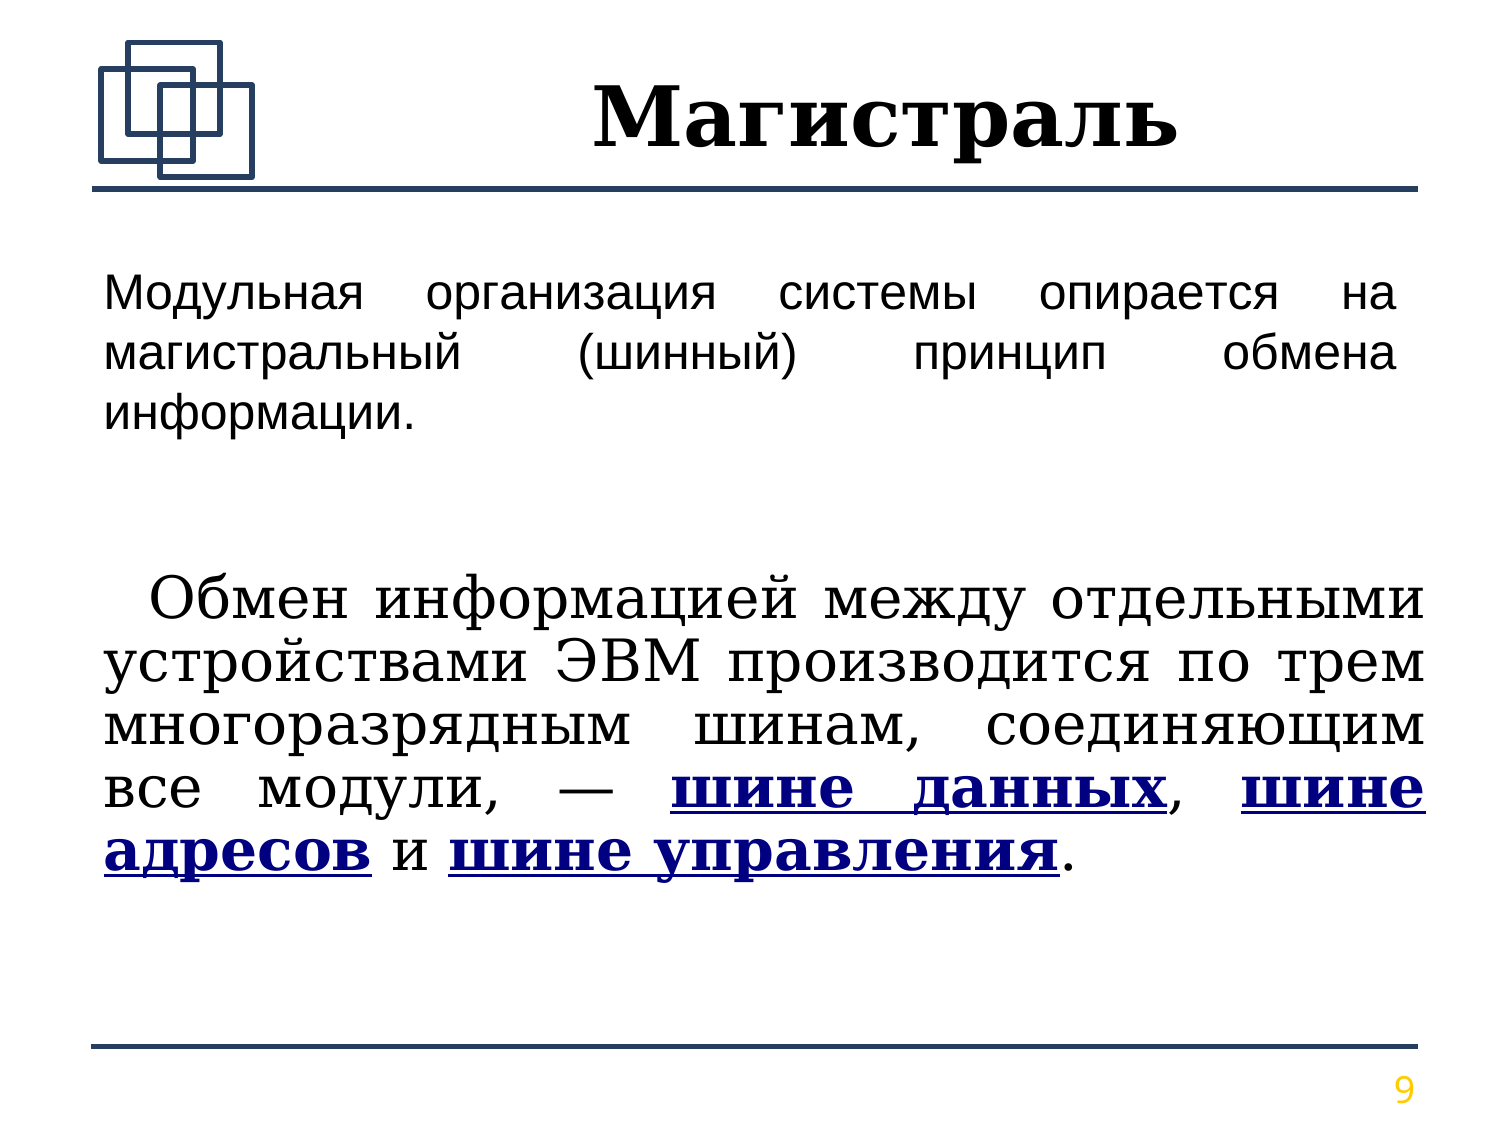

Магистраль
Модульная организация системы опирается на магистральный (шинный) принцип обмена информации.
Обмен информацией между отдельными устройствами ЭВМ производится по трем многоразрядным шинам, соединяющим все модули, — шине данных, шине адресов и шине управления.